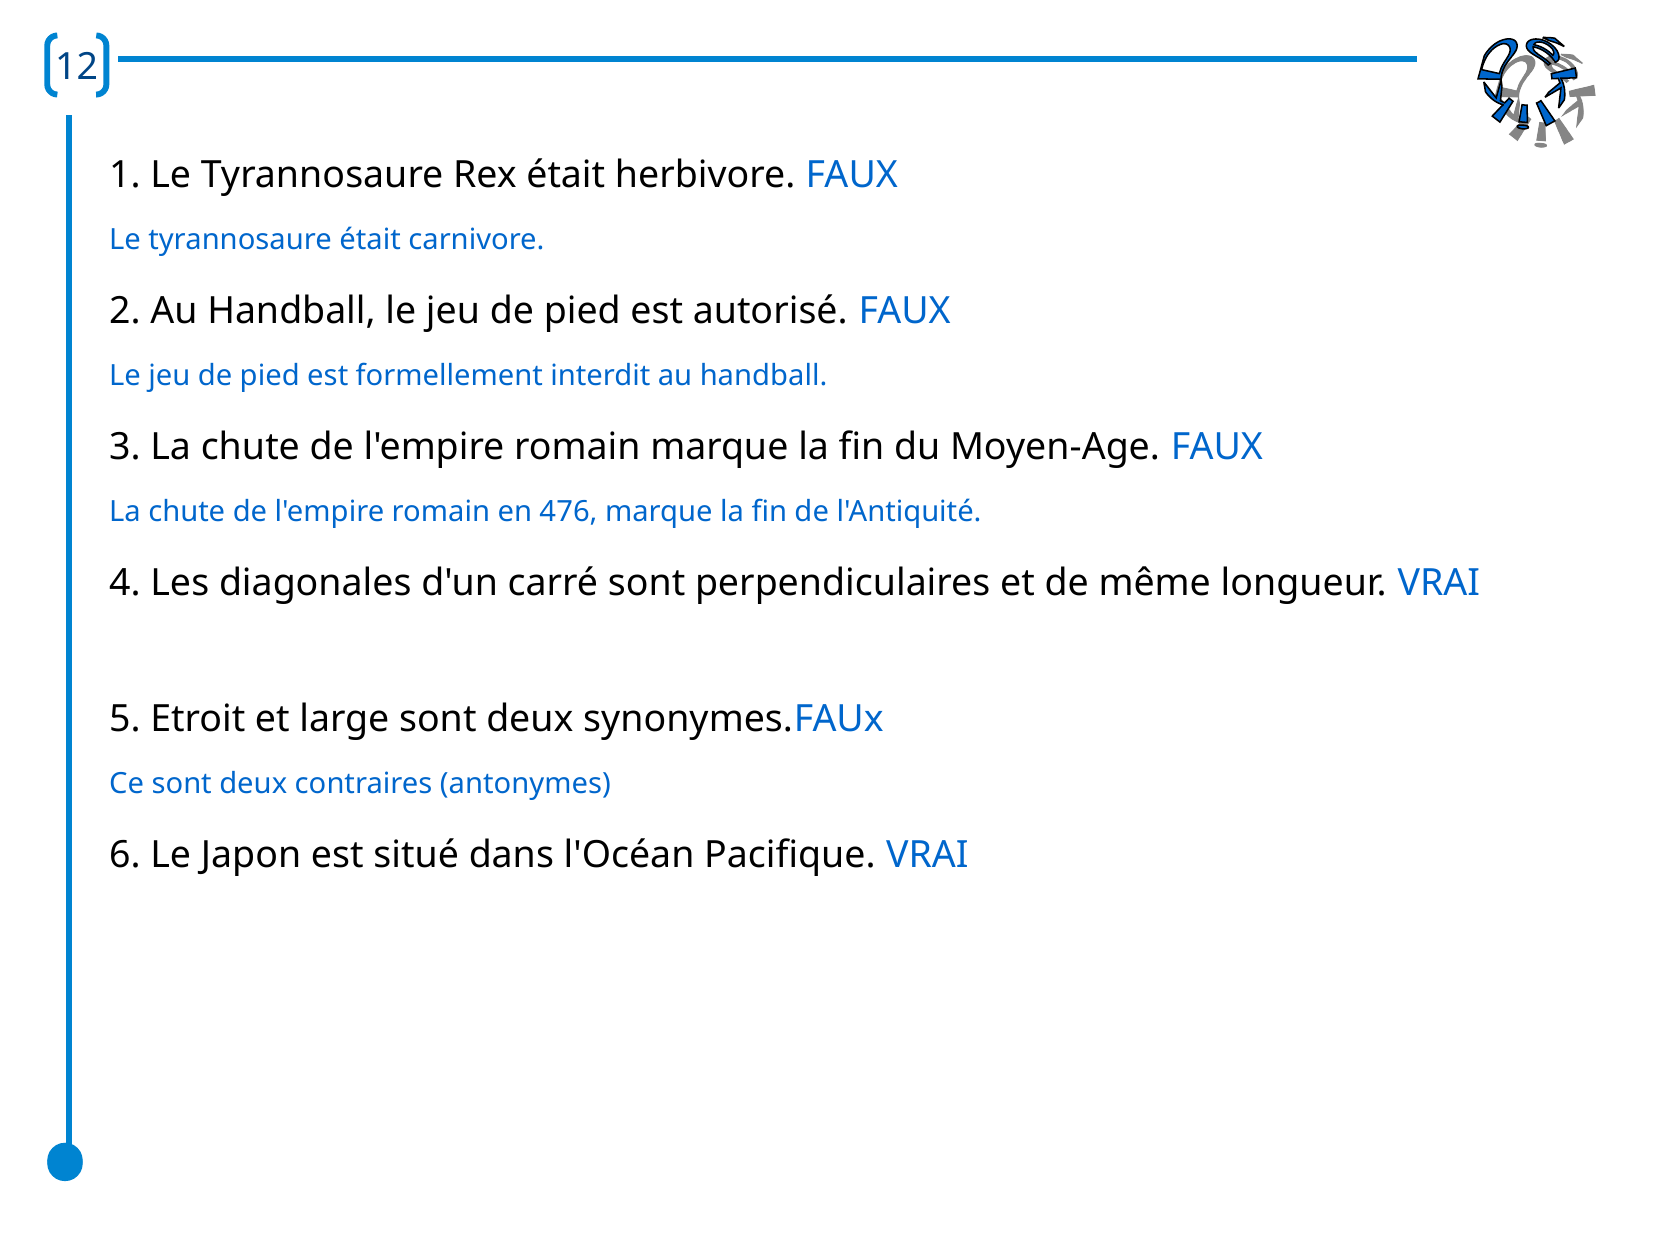

Déklik
12
1. Le Tyrannosaure Rex était herbivore. FAUX
Le tyrannosaure était carnivore.
2. Au Handball, le jeu de pied est autorisé. FAUX
Le jeu de pied est formellement interdit au handball.
3. La chute de l'empire romain marque la fin du Moyen-Age. FAUX
La chute de l'empire romain en 476, marque la fin de l'Antiquité.
4. Les diagonales d'un carré sont perpendiculaires et de même longueur. VRAI
5. Etroit et large sont deux synonymes.FAUx
Ce sont deux contraires (antonymes)
6. Le Japon est situé dans l'Océan Pacifique. VRAI